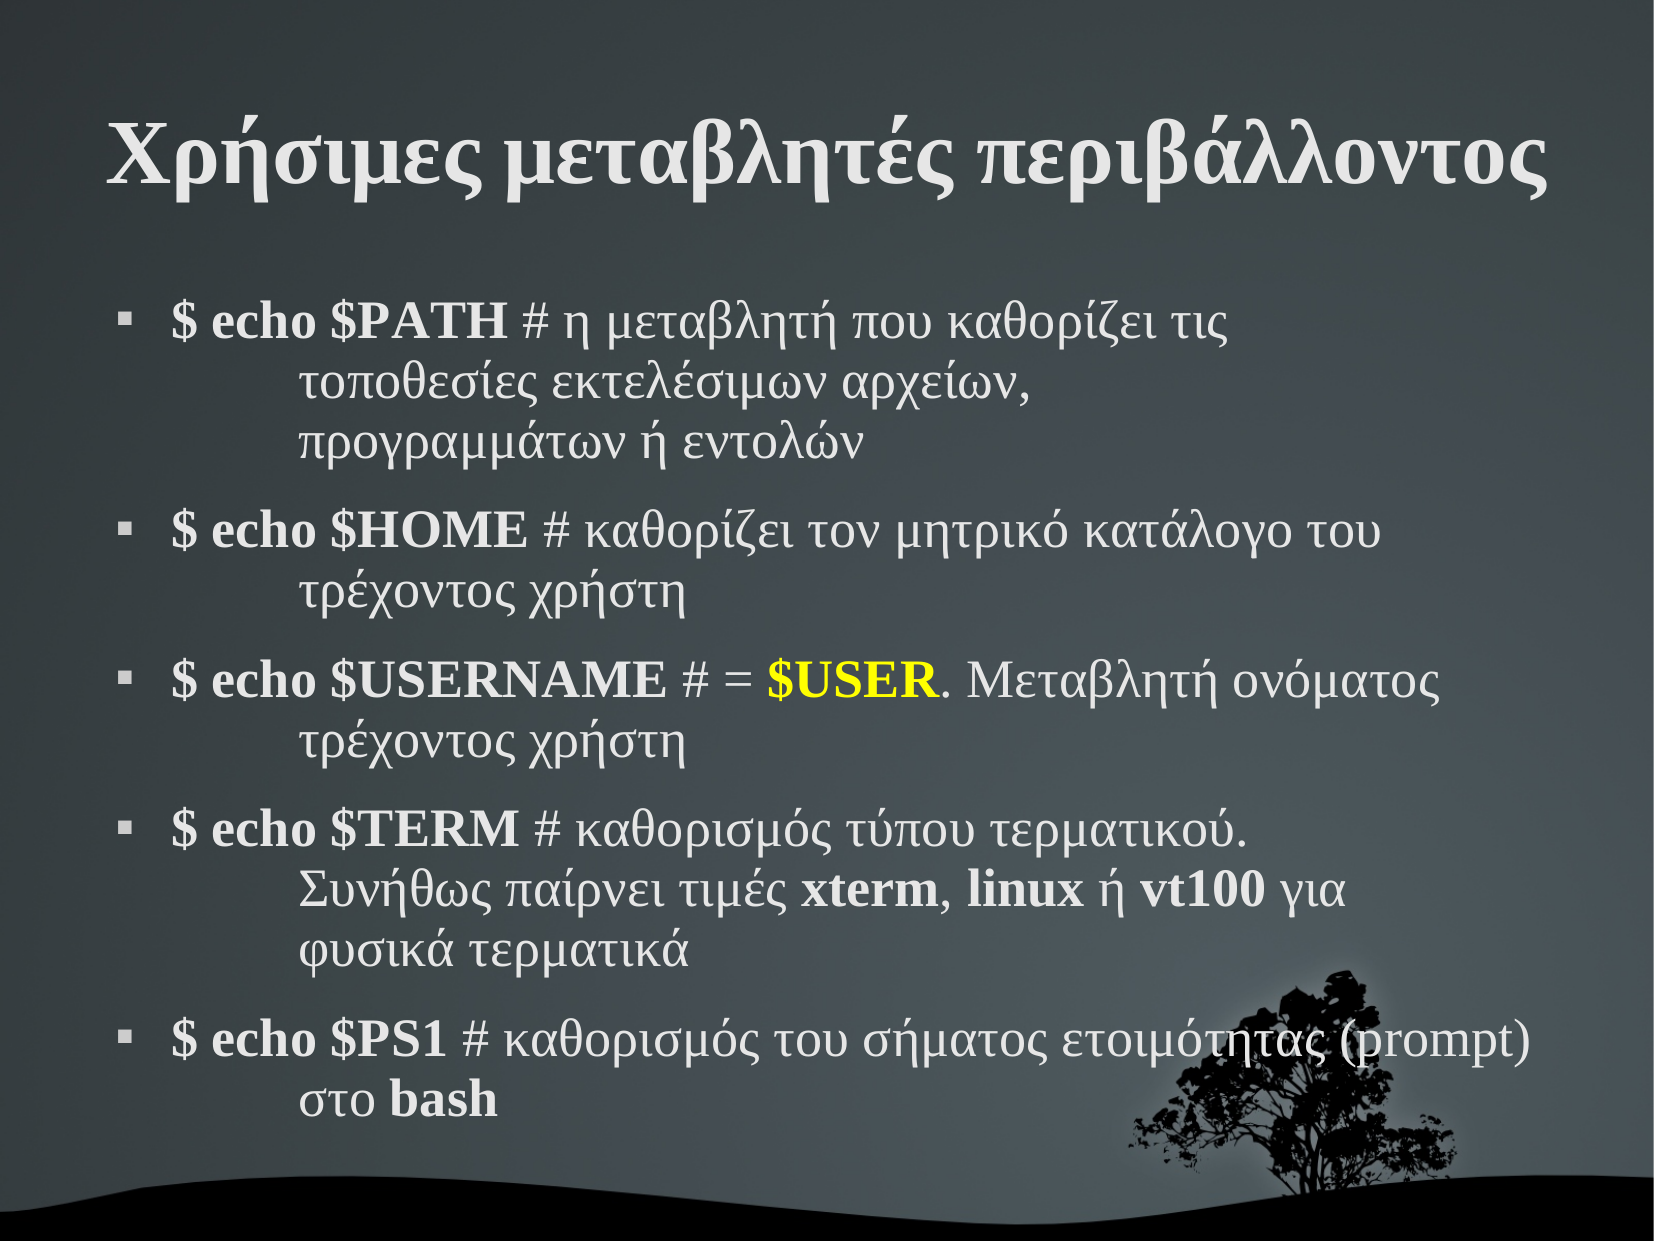

# Χρήσιμες μεταβλητές περιβάλλοντος
$ echo $PATH # η μεταβλητή που καθορίζει τις 						τοποθεσίες εκτελέσιμων αρχείων, 								προγραμμάτων ή εντολών
$ echo $HOME # καθορίζει τον μητρικό κατάλογο του 				τρέχοντος χρήστη
$ echo $USERNAME # = $USER. Μεταβλητή ονόματος 			τρέχοντος χρήστη
$ echo $TERM # καθορισμός τύπου τερματικού. 					Συνήθως παίρνει τιμές xterm, linux ή vt100 για 				φυσικά τερματικά
$ echo $PS1 # καθορισμός του σήματος ετοιμότητας (prompt) 		στο bash